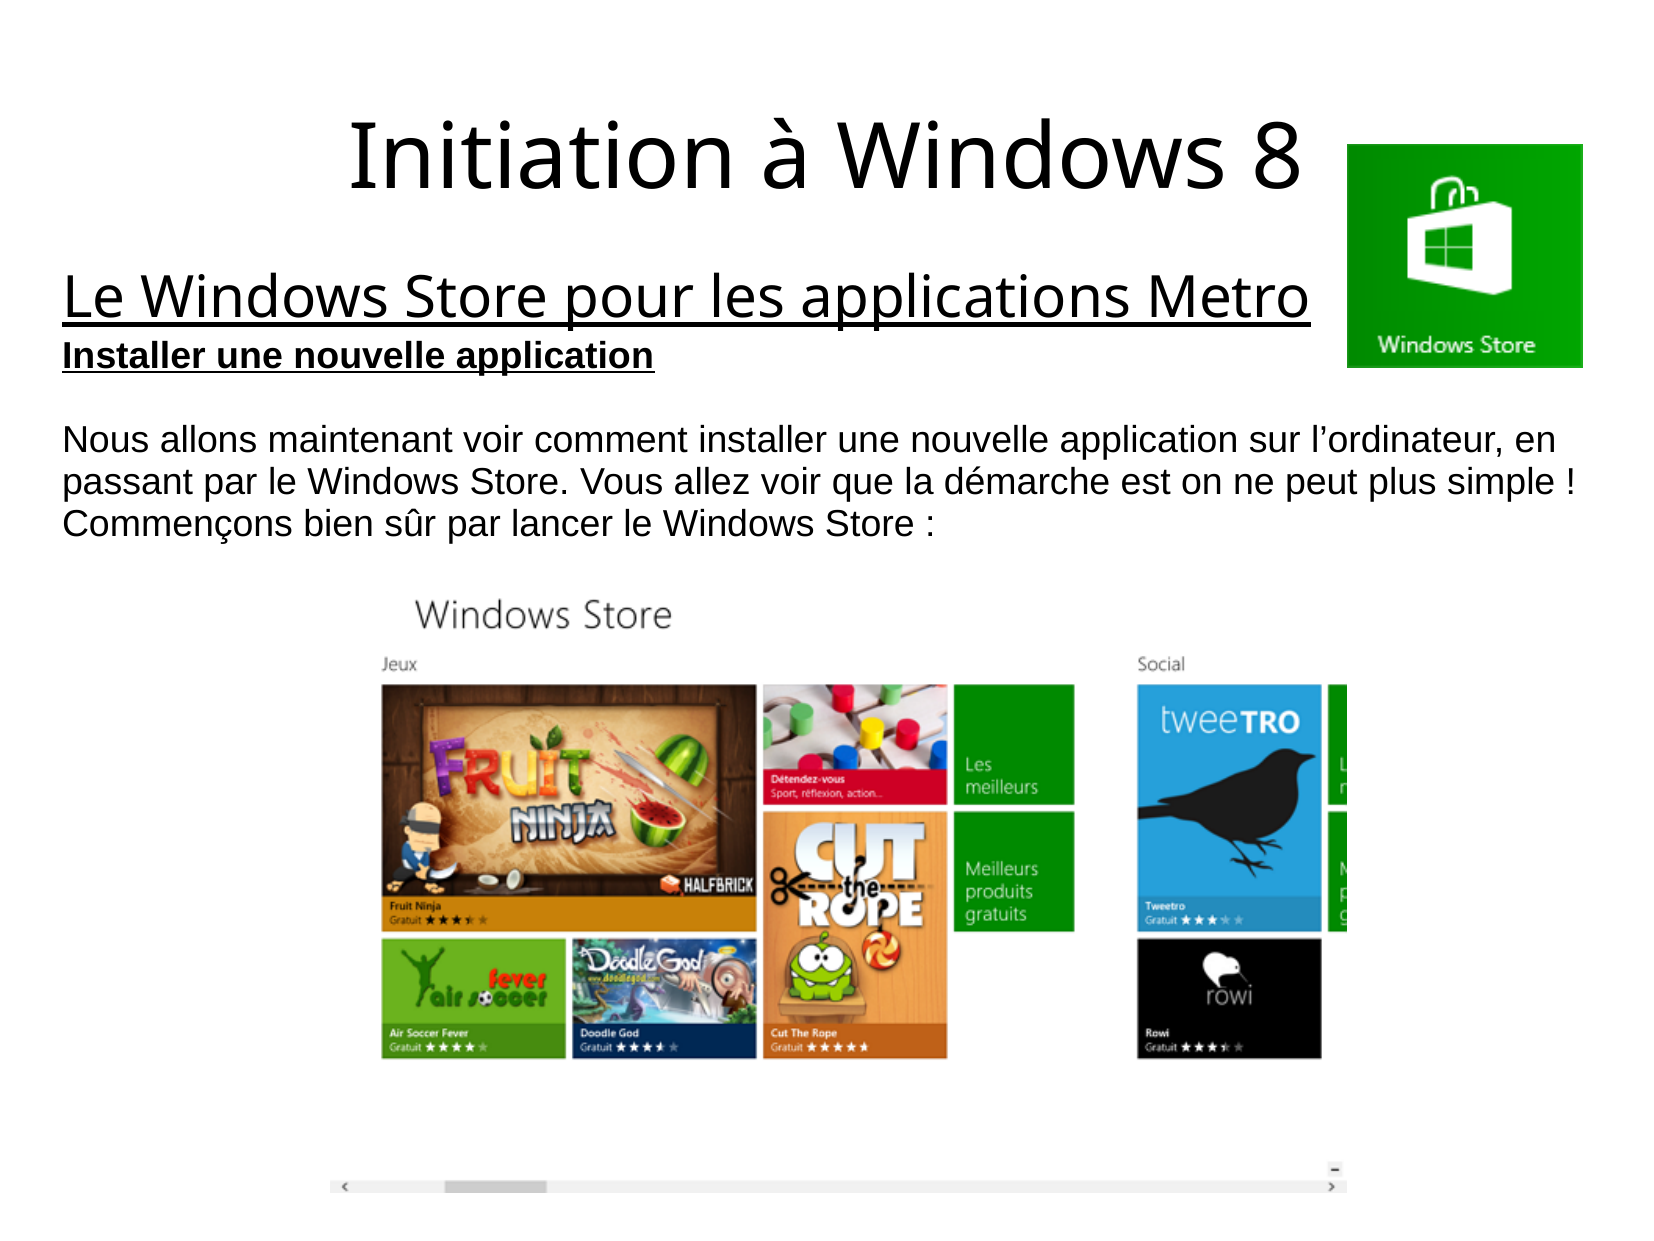

# Initiation à Windows 8
Le Windows Store pour les applications Metro
Installer une nouvelle application
Nous allons maintenant voir comment installer une nouvelle application sur l’ordinateur, en passant par le Windows Store. Vous allez voir que la démarche est on ne peut plus simple ! Commençons bien sûr par lancer le Windows Store :